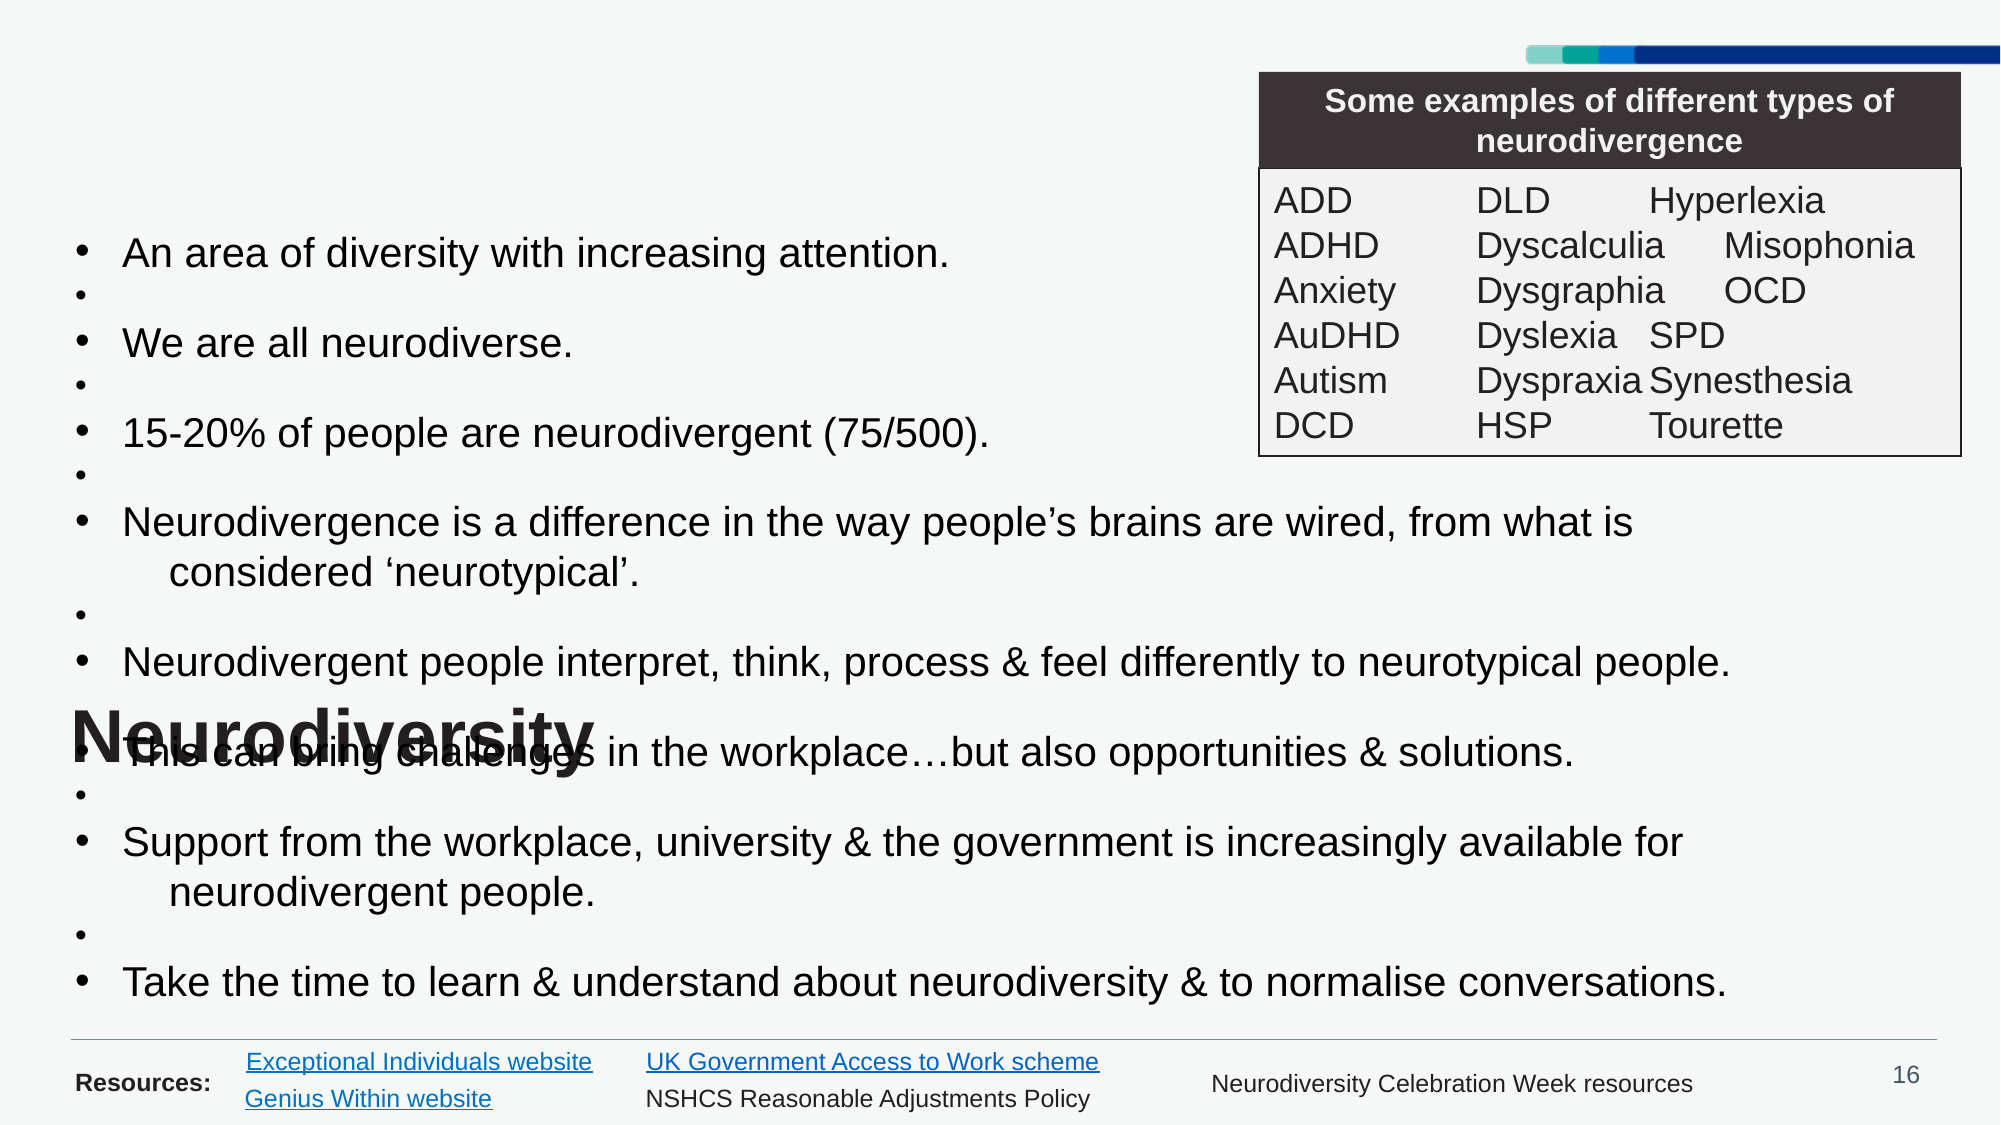

Some examples of different types of neurodivergence
ADD	 DLD		Hyperlexia
ADHD	 Dyscalculia	Misophonia
Anxiety	 Dysgraphia	OCD
AuDHD	 Dyslexia	SPD
Autism	 Dyspraxia	Synesthesia
DCD	 HSP		Tourette
An area of diversity with increasing attention.
We are all neurodiverse.
15-20% of people are neurodivergent (75/500).
Neurodivergence is a difference in the way people’s brains are wired, from what is considered ‘neurotypical’.
Neurodivergent people interpret, think, process & feel differently to neurotypical people.
This can bring challenges in the workplace…but also opportunities & solutions.
Support from the workplace, university & the government is increasingly available for neurodivergent people.
Take the time to learn & understand about neurodiversity & to normalise conversations.
# Neurodiversity
UK Government Access to Work scheme
Exceptional Individuals website
Resources:
Neurodiversity Celebration Week resources
Genius Within website
NSHCS Reasonable Adjustments Policy